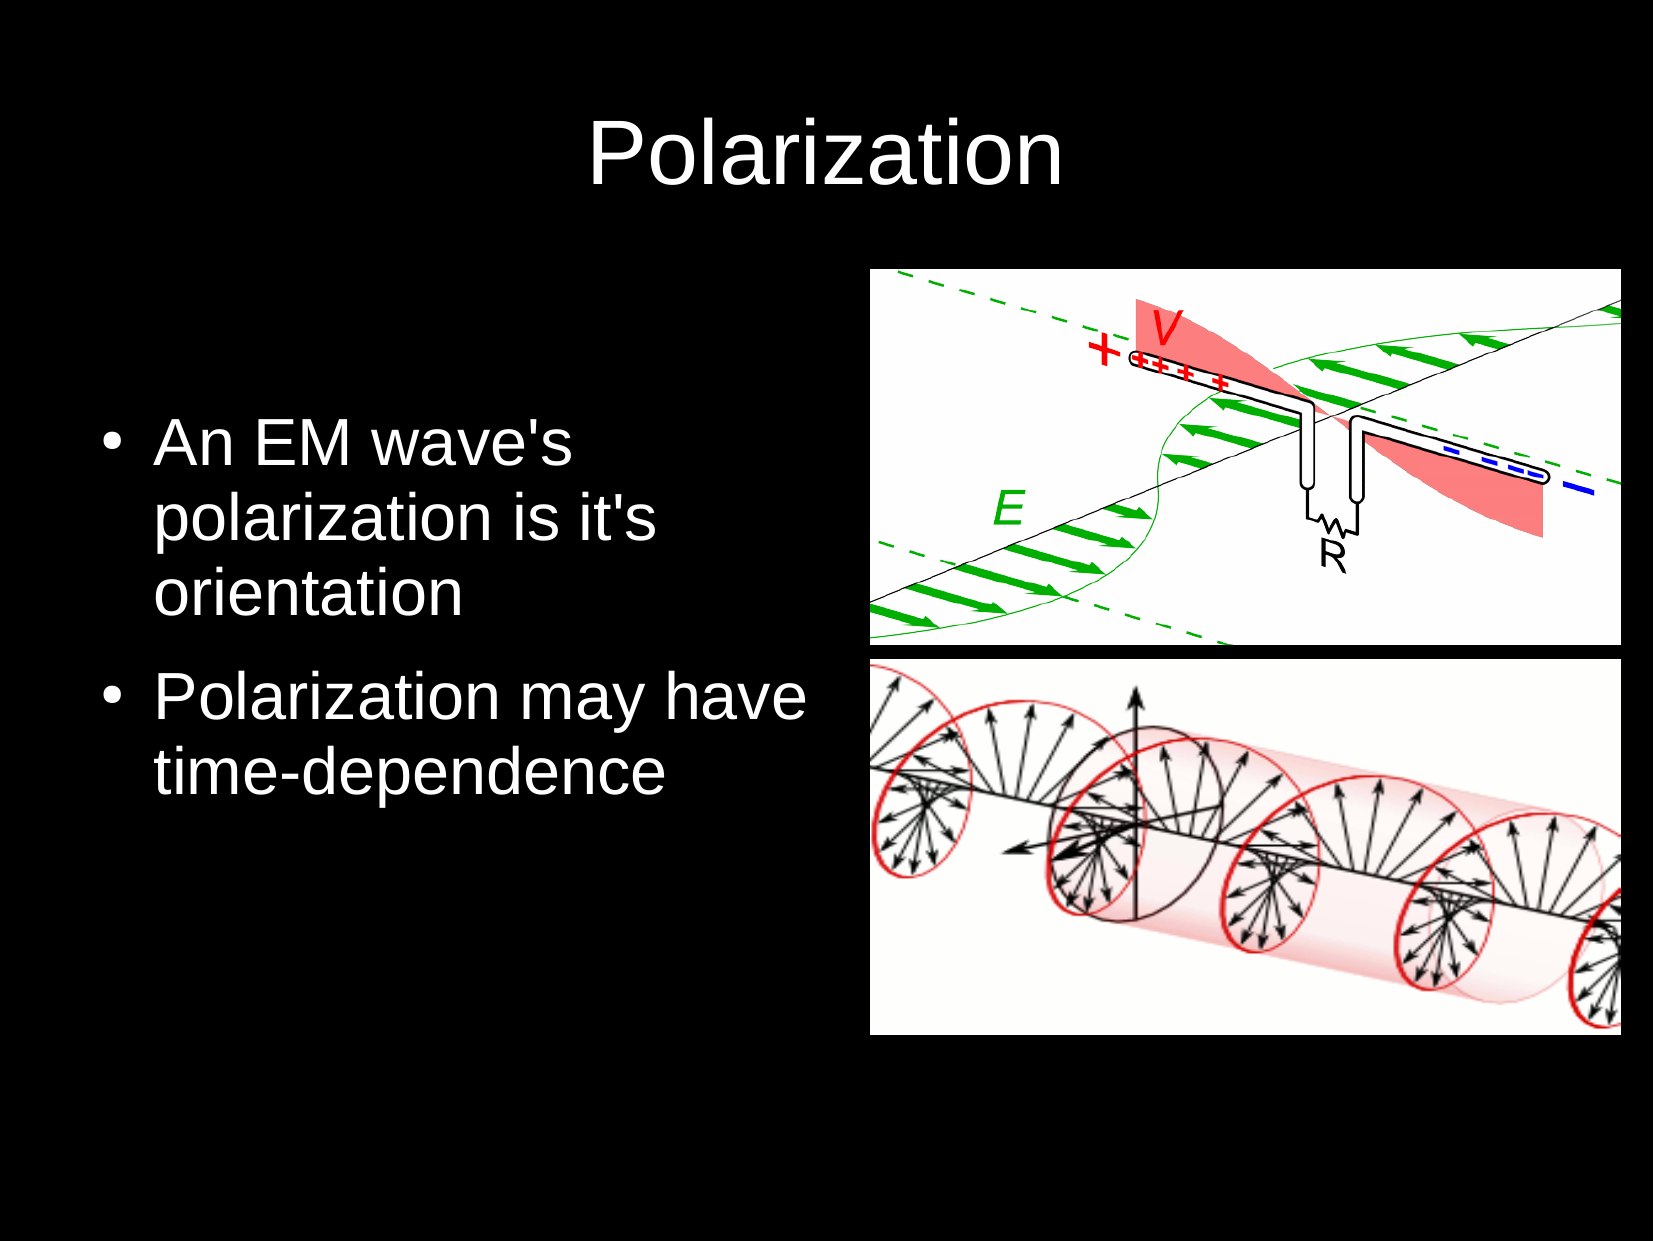

# Polarization
An EM wave's polarization is it's orientation
Polarization may have time-dependence